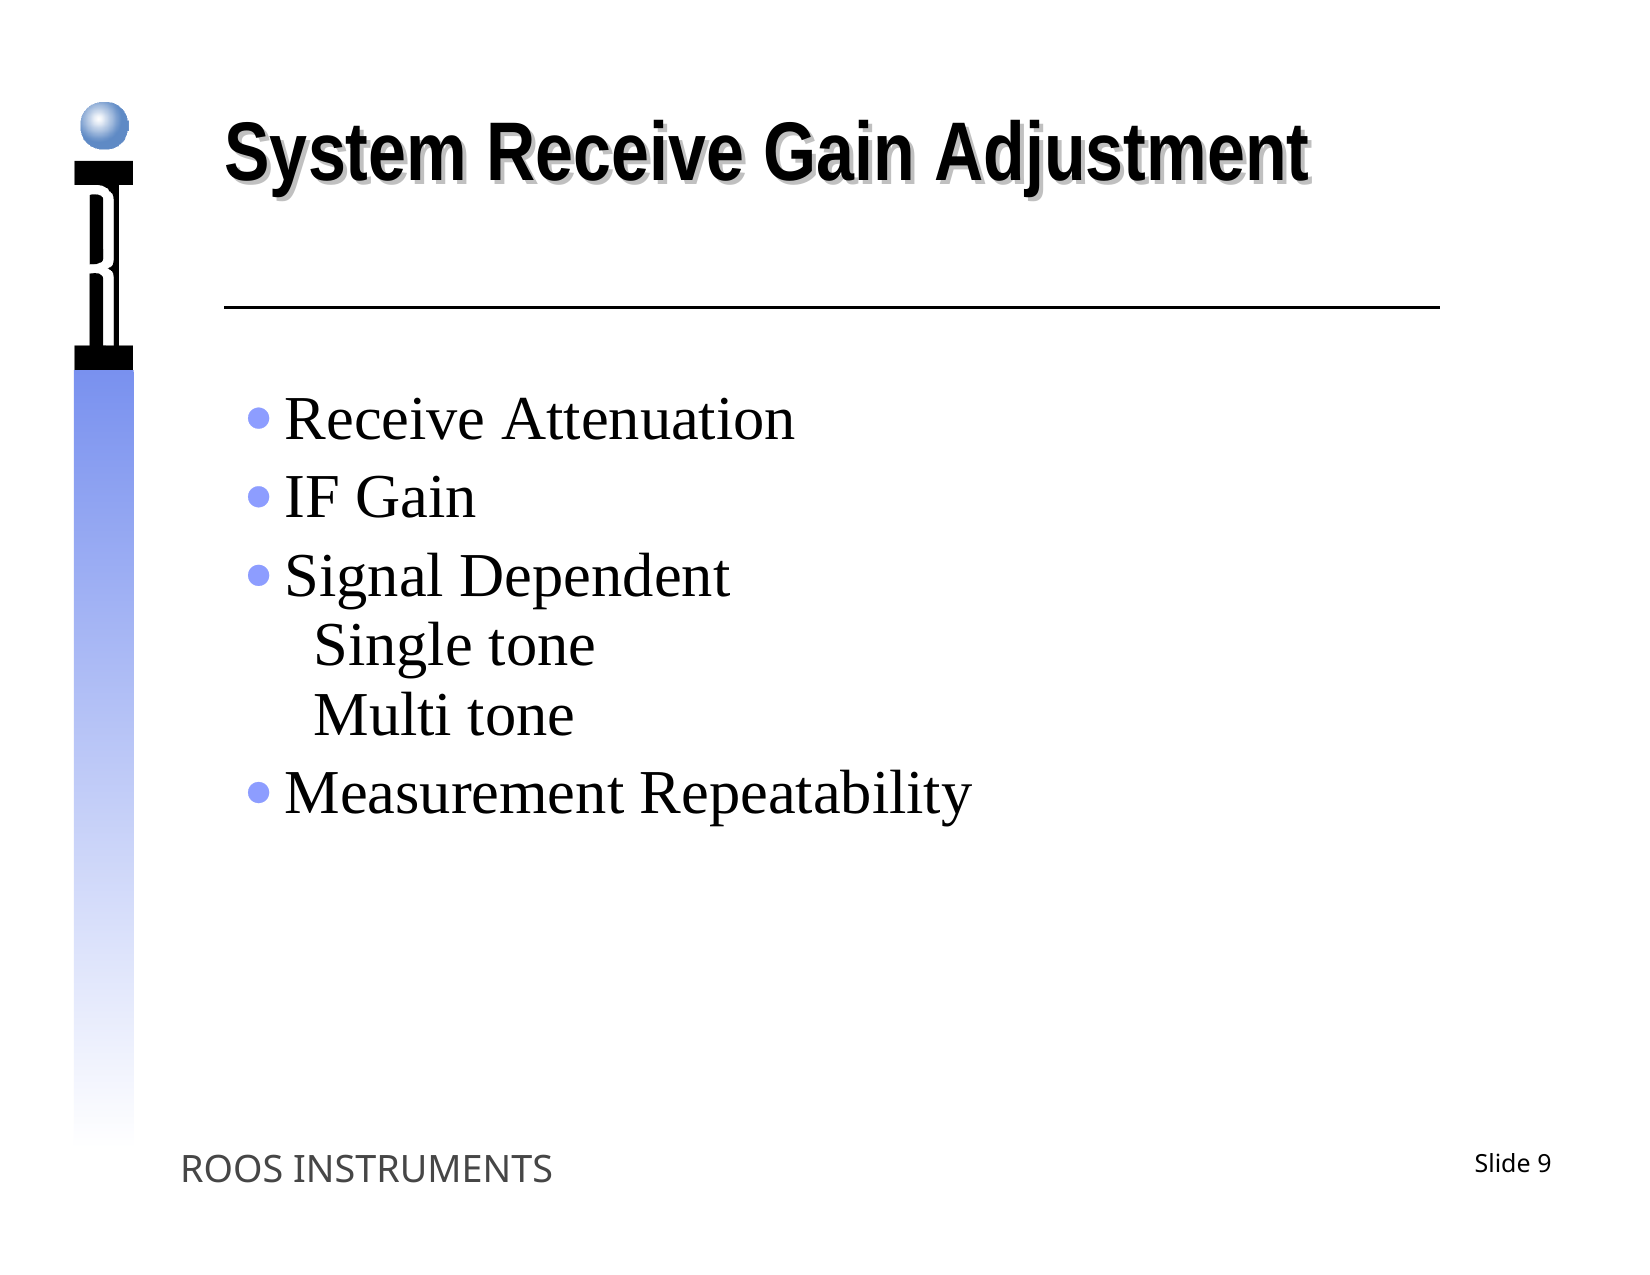

System Receive Gain Adjustment
Receive Attenuation
IF Gain
Signal Dependent
 Single tone
 Multi tone
Measurement Repeatability
9